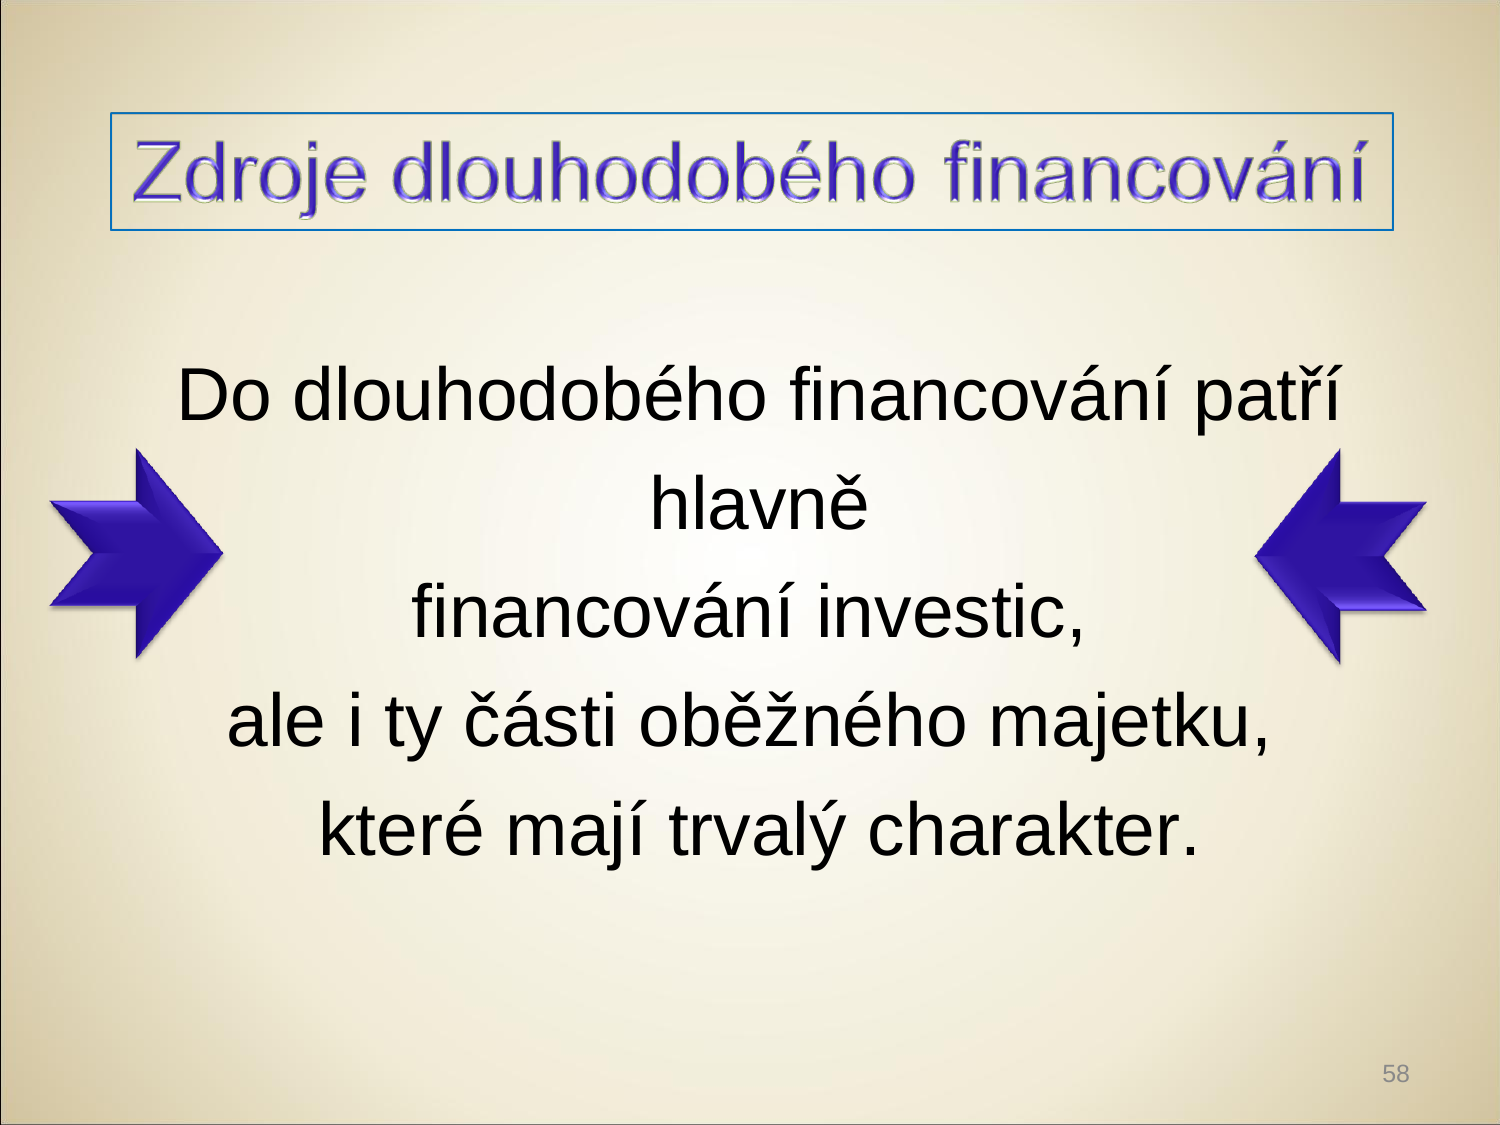

# Do dlouhodobého financování patří
hlavně
financování investic,
ale i ty části oběžného majetku,
které mají trvalý charakter.